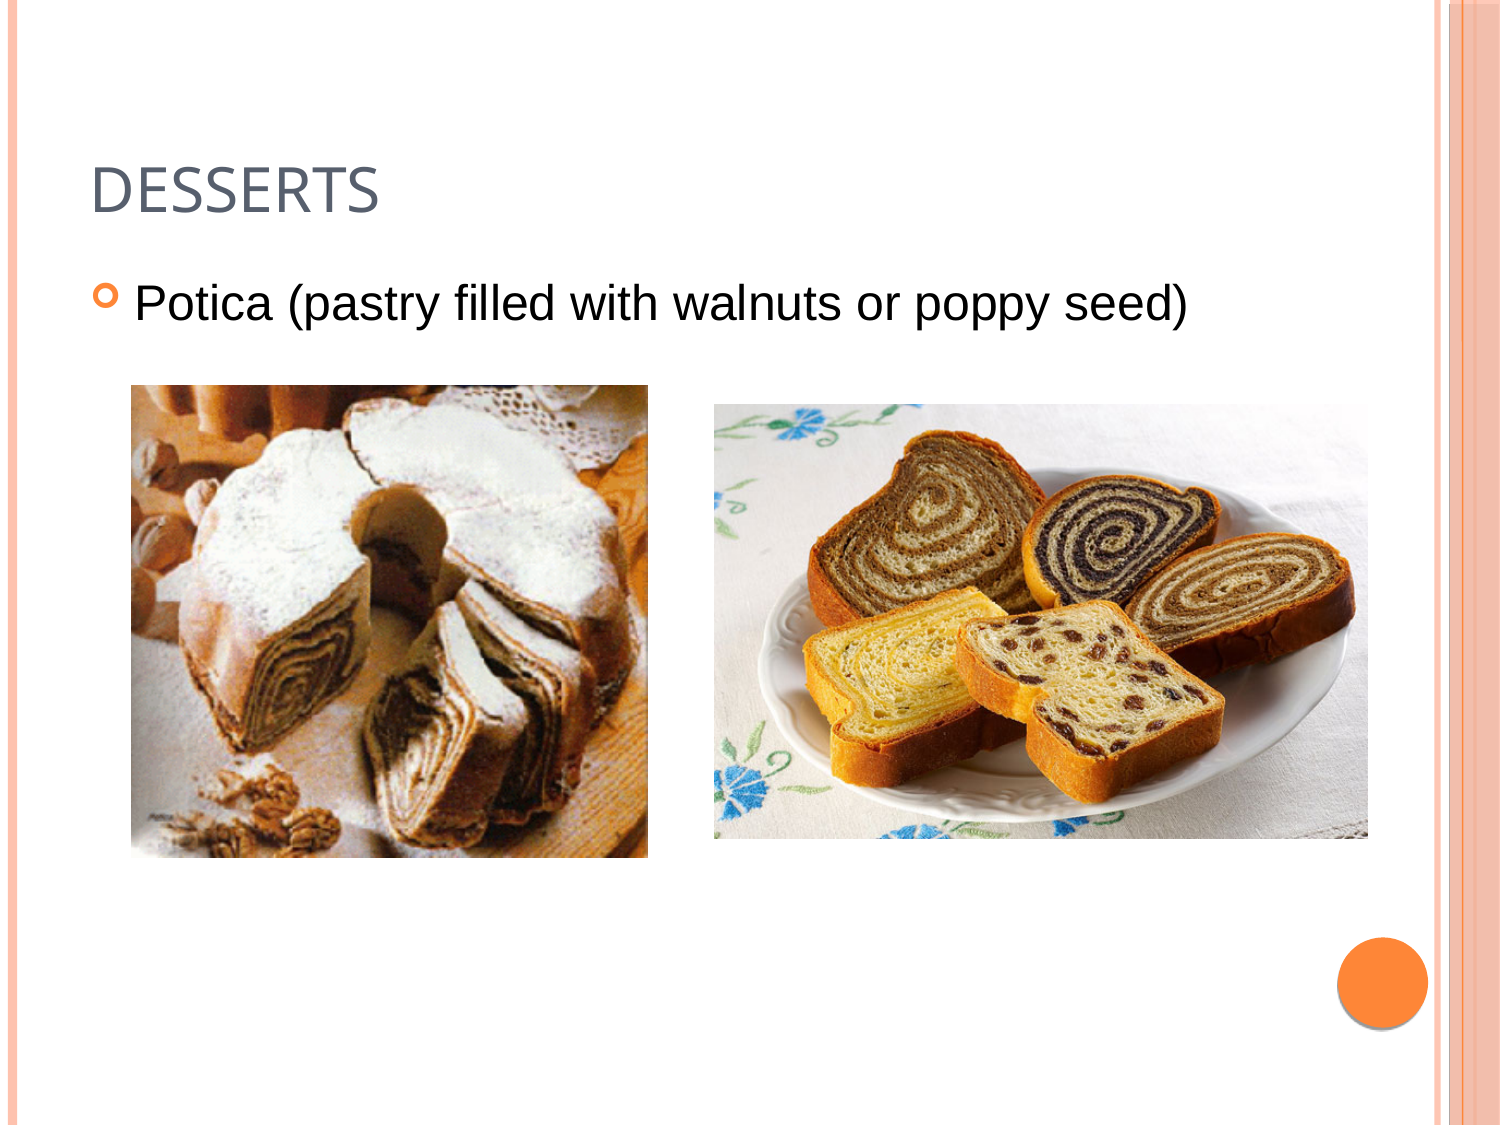

# DESSERTS
Potica (pastry filled with walnuts or poppy seed)